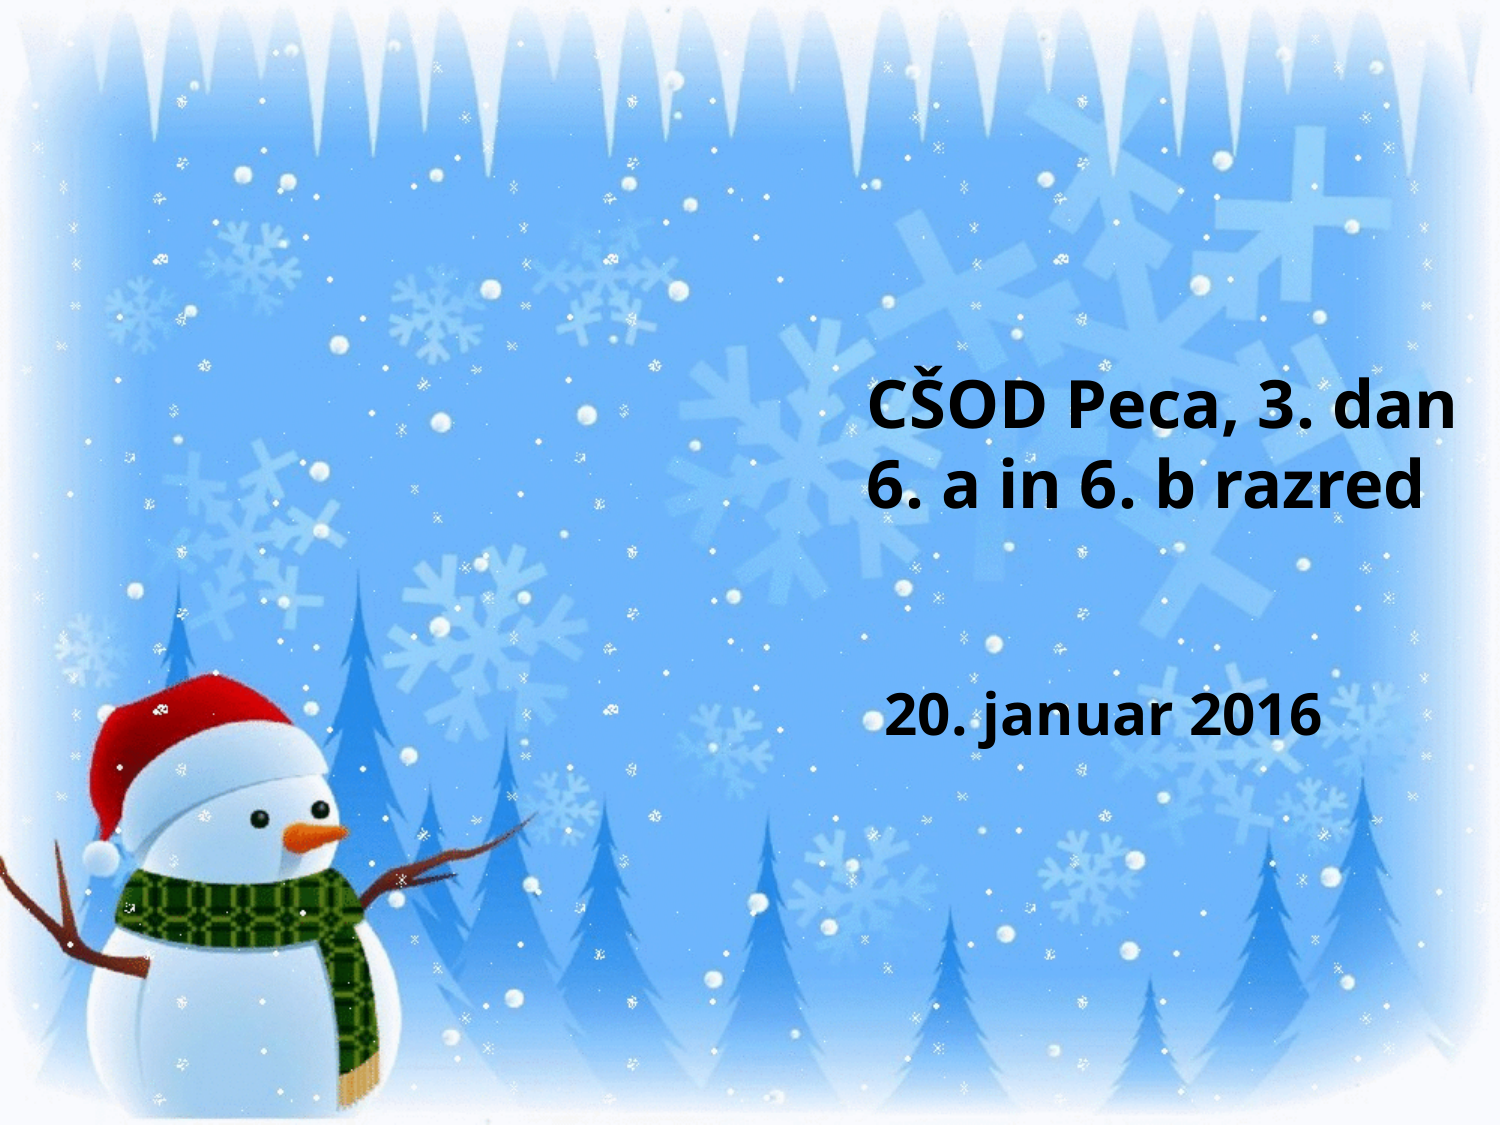

CŠOD Peca, 3. dan
6. a in 6. b razred
20. januar 2016